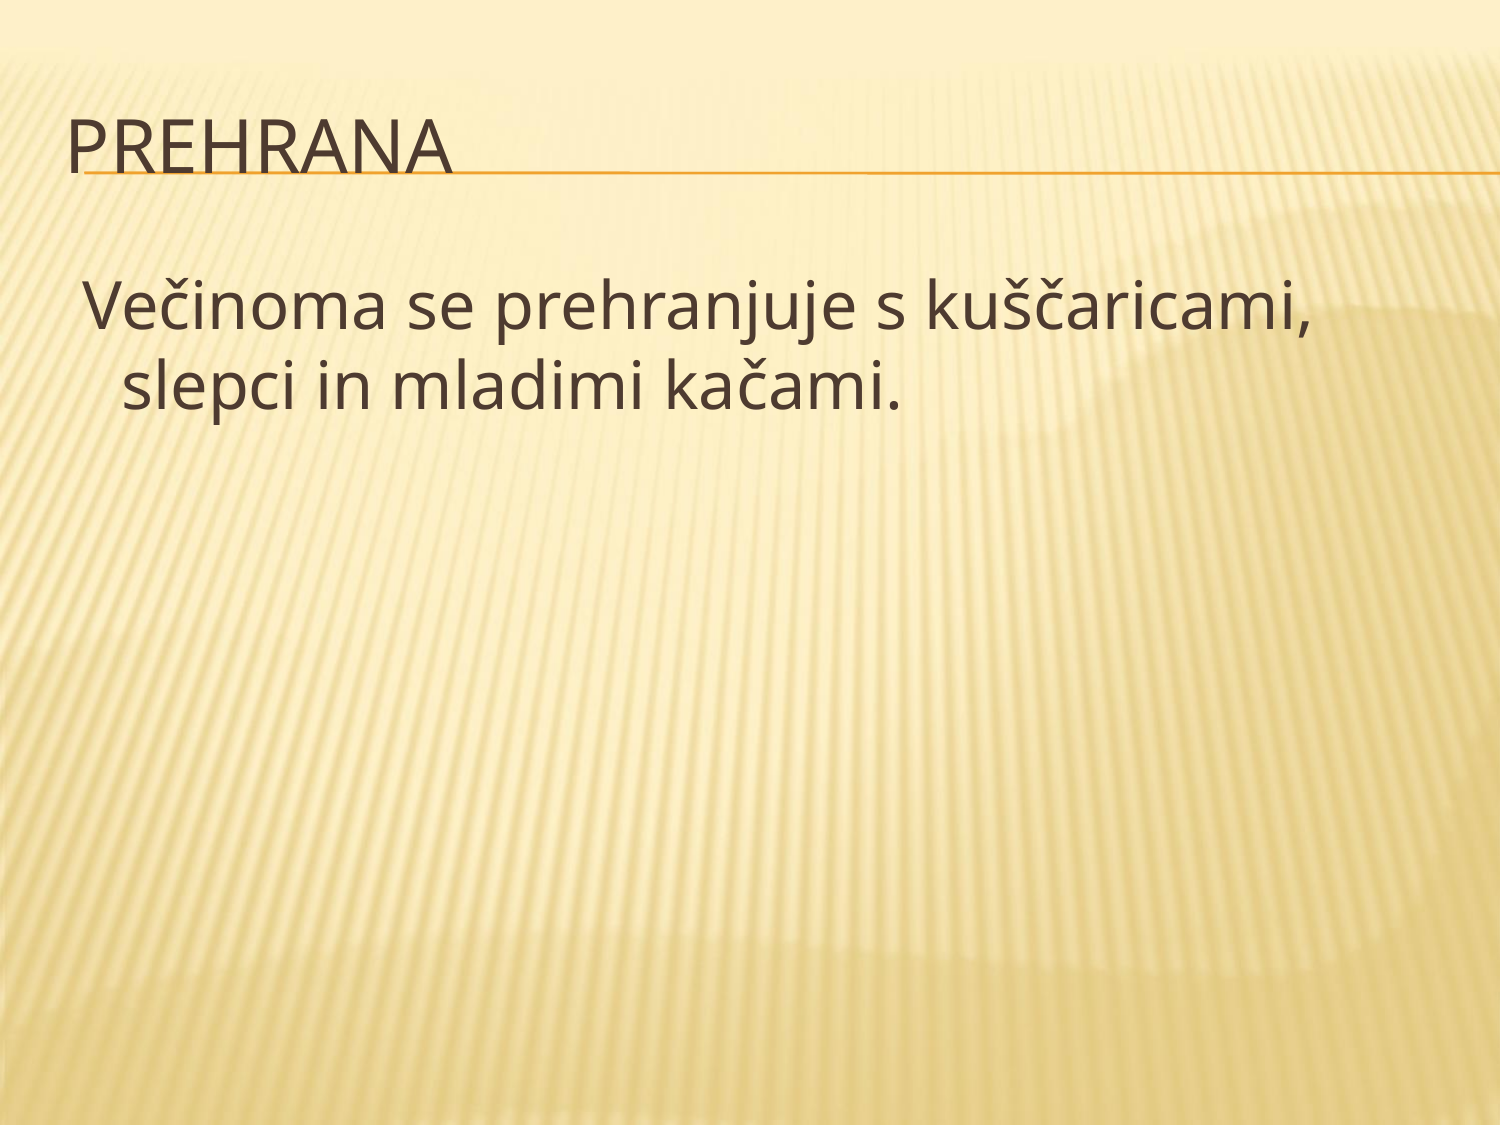

# Prehrana
 Večinoma se prehranjuje s kuščaricami, slepci in mladimi kačami.